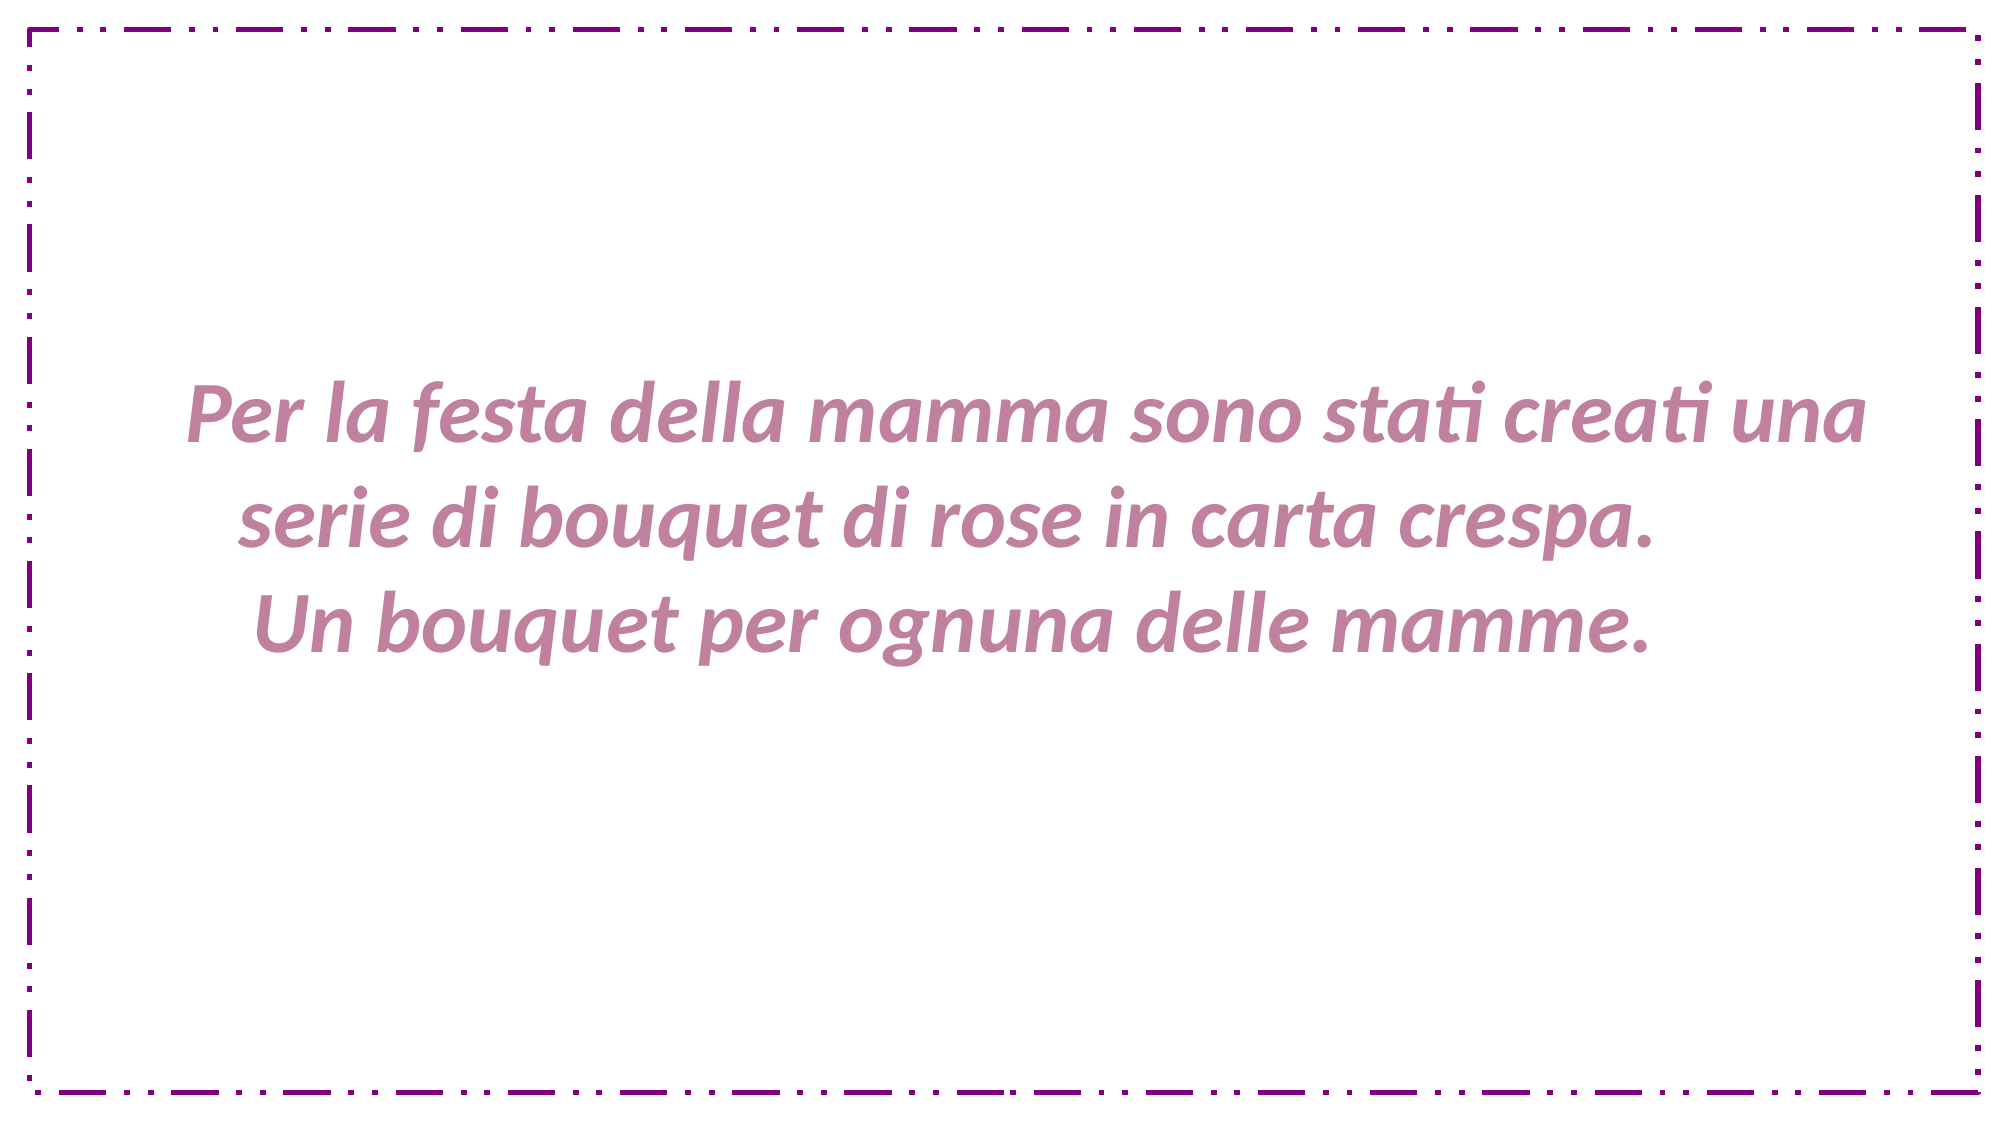

Per la festa della mamma sono stati creati una serie di bouquet di rose in carta crespa.
Un bouquet per ognuna delle mamme.